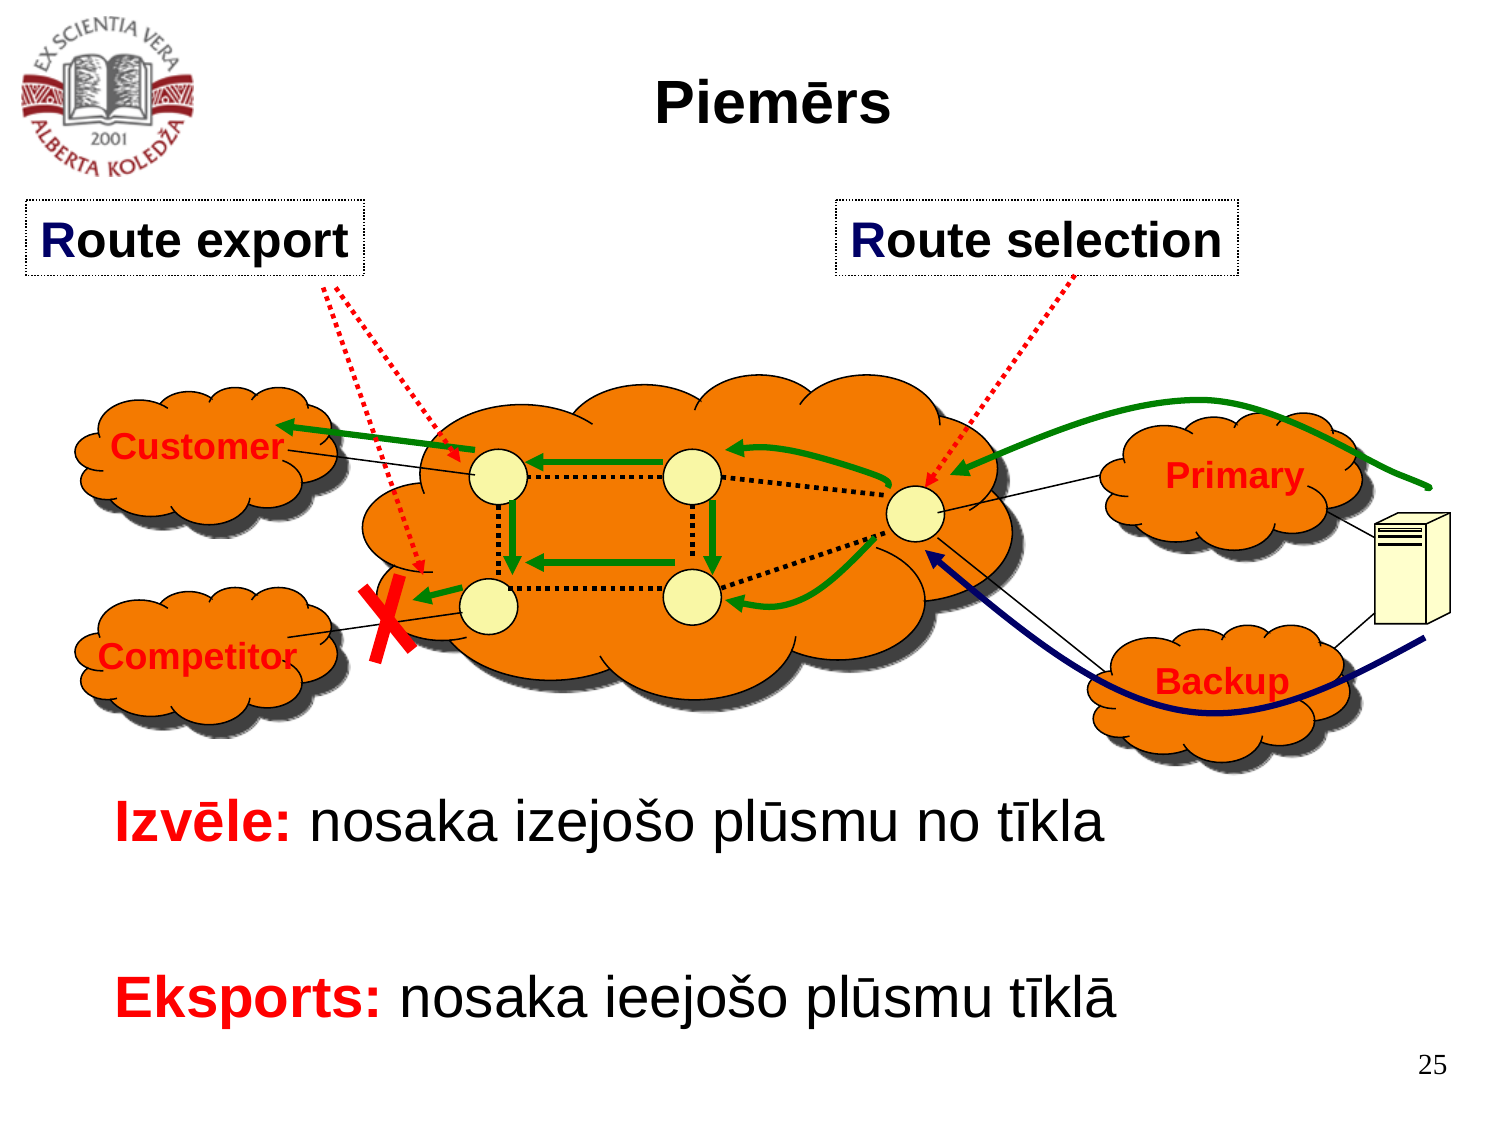

# Piemērs
Route export
Route selection
Customer
Primary
Competitor
Backup
Izvēle: nosaka izejošo plūsmu no tīkla
Eksports: nosaka ieejošo plūsmu tīklā